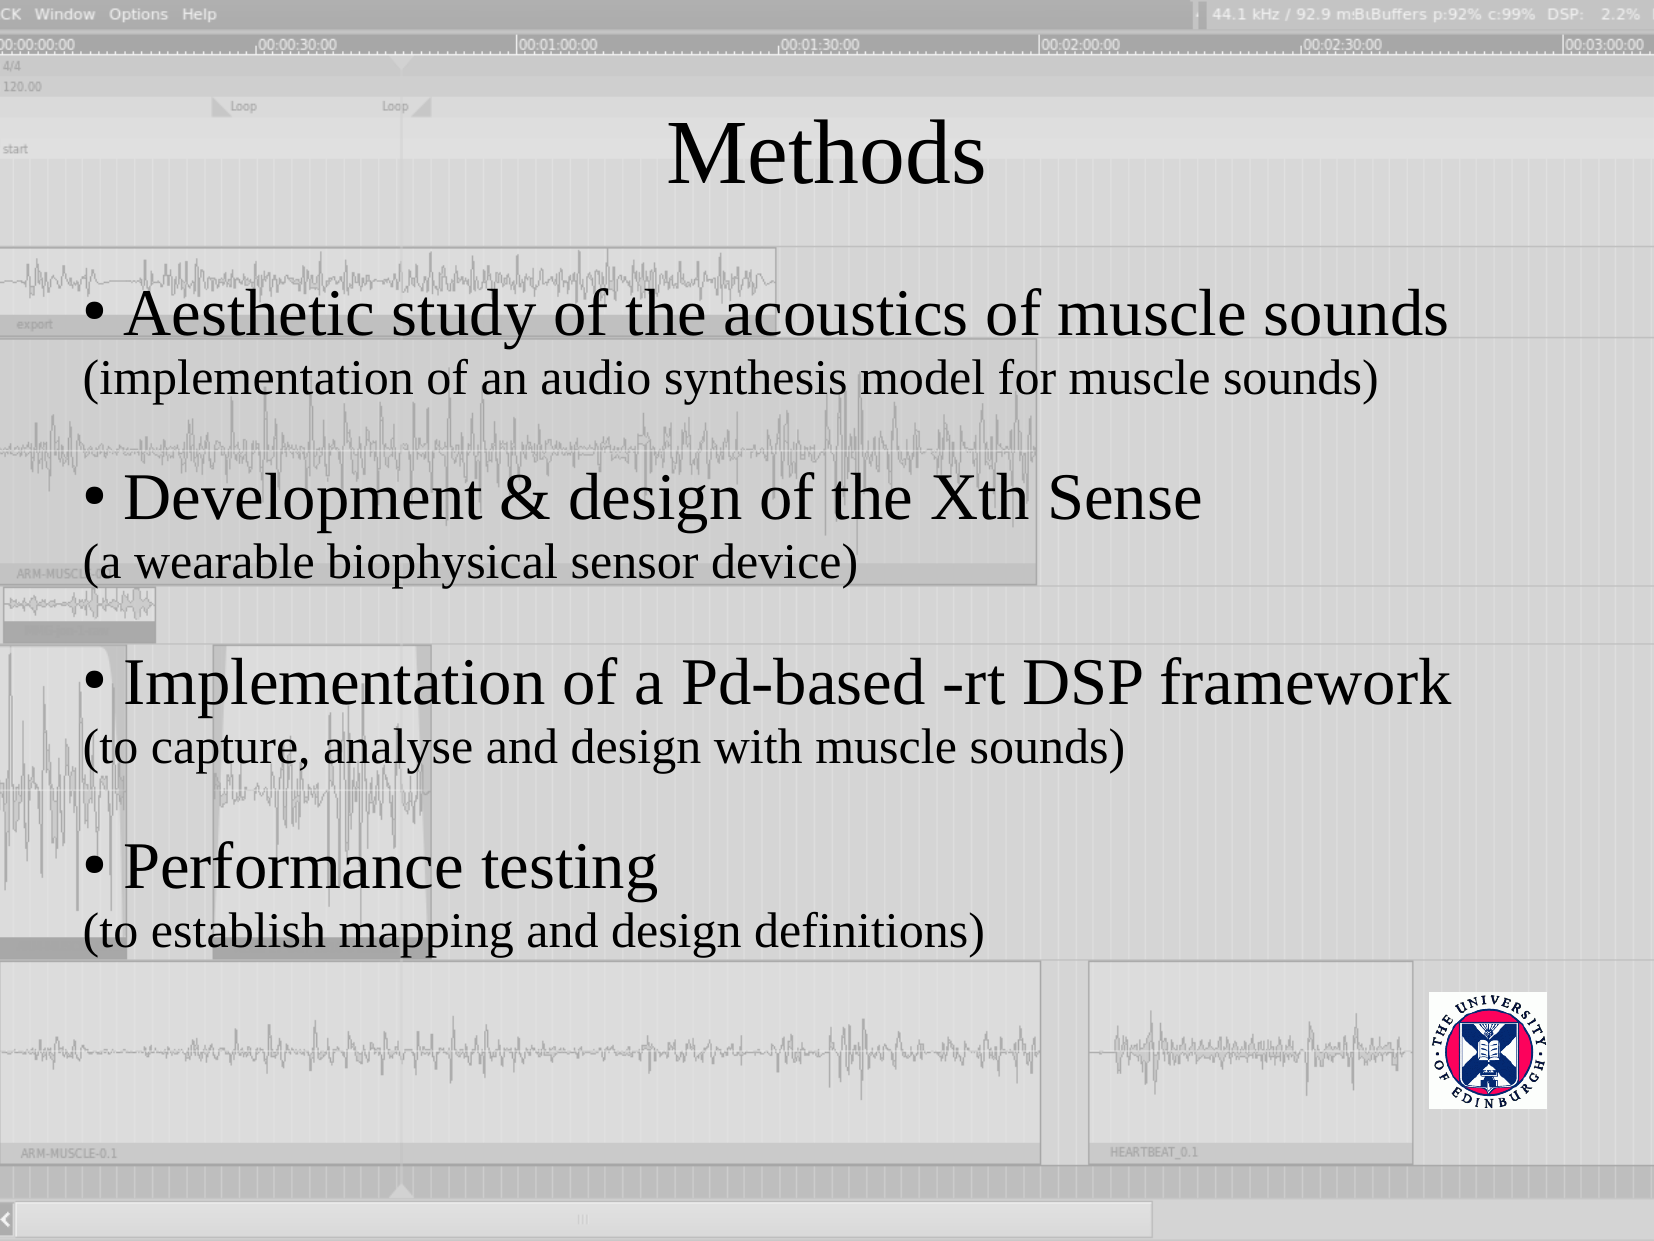

Aesthetic study of the acoustics of muscle sounds
(implementation of an audio synthesis model for muscle sounds)
 Development & design of the Xth Sense
(a wearable biophysical sensor device)
 Implementation of a Pd-based -rt DSP framework
(to capture, analyse and design with muscle sounds)
 Performance testing
(to establish mapping and design definitions)
# Methods